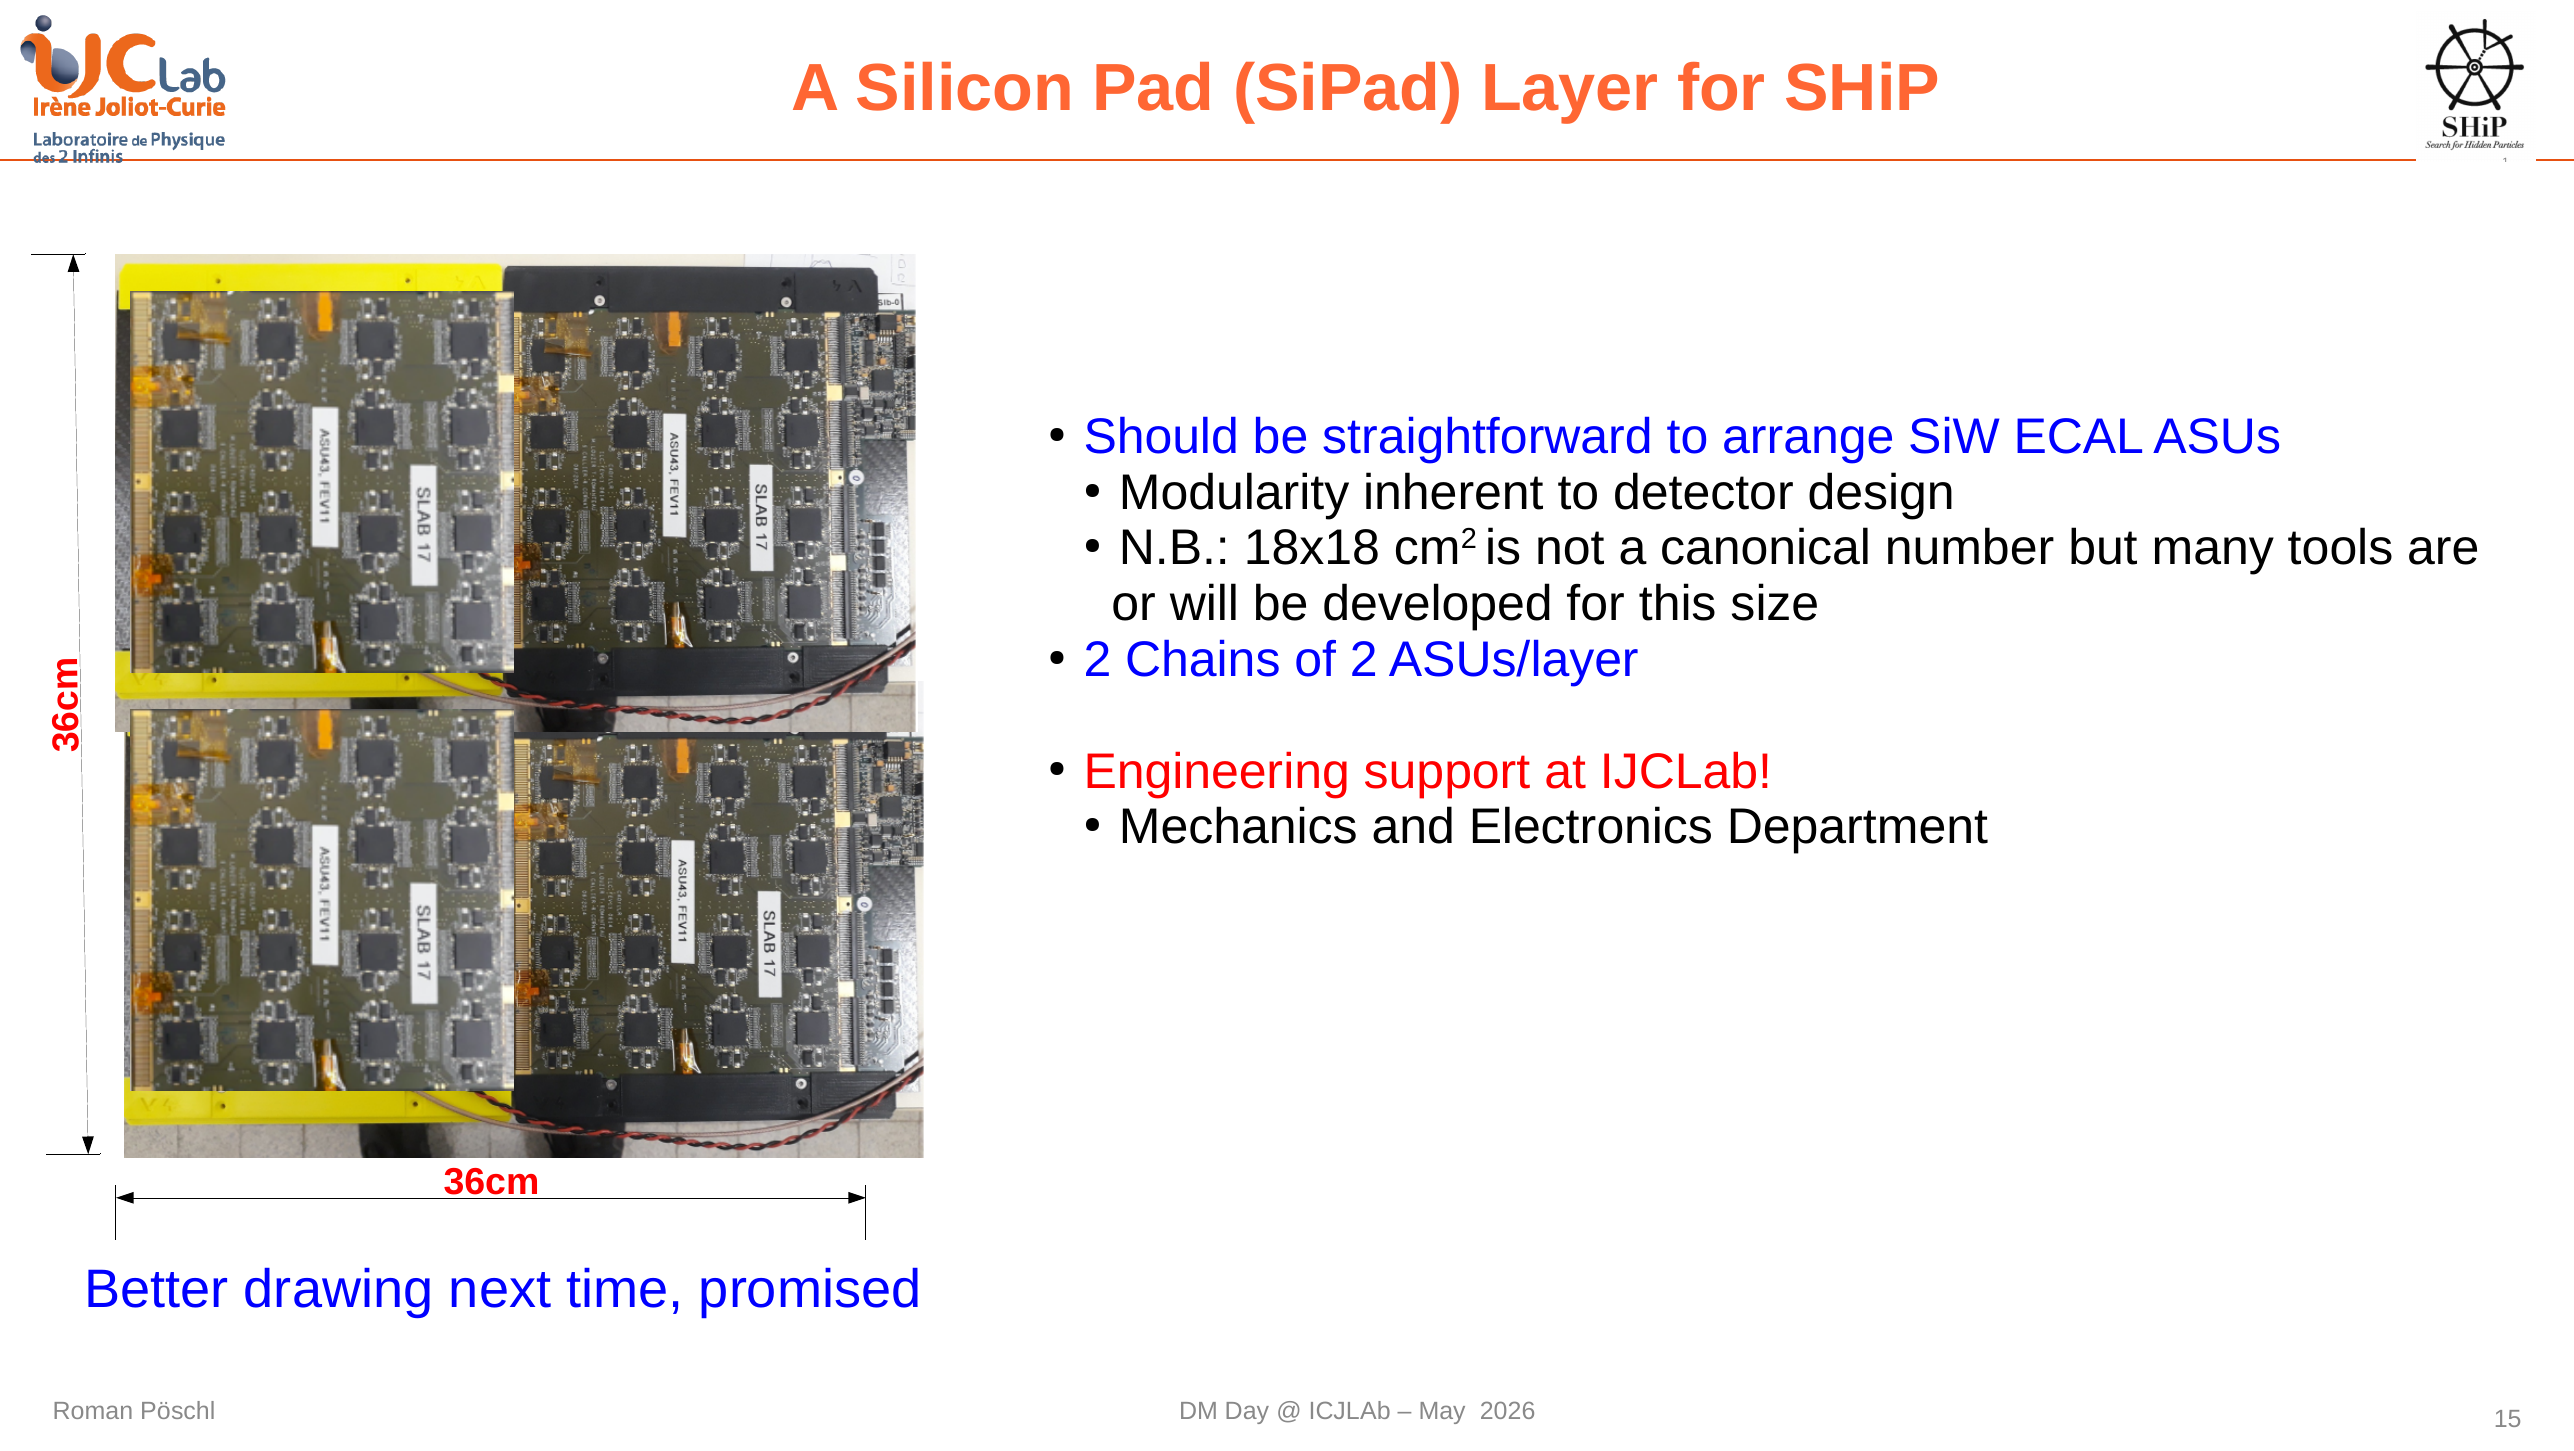

# A Silicon Pad (SiPad) Layer for SHiP
Should be straightforward to arrange SiW ECAL ASUs
Modularity inherent to detector design
N.B.: 18x18 cm2 is not a canonical number but many tools are
 or will be developed for this size
2 Chains of 2 ASUs/layer
Engineering support at IJCLab!
Mechanics and Electronics Department
Better drawing next time, promised